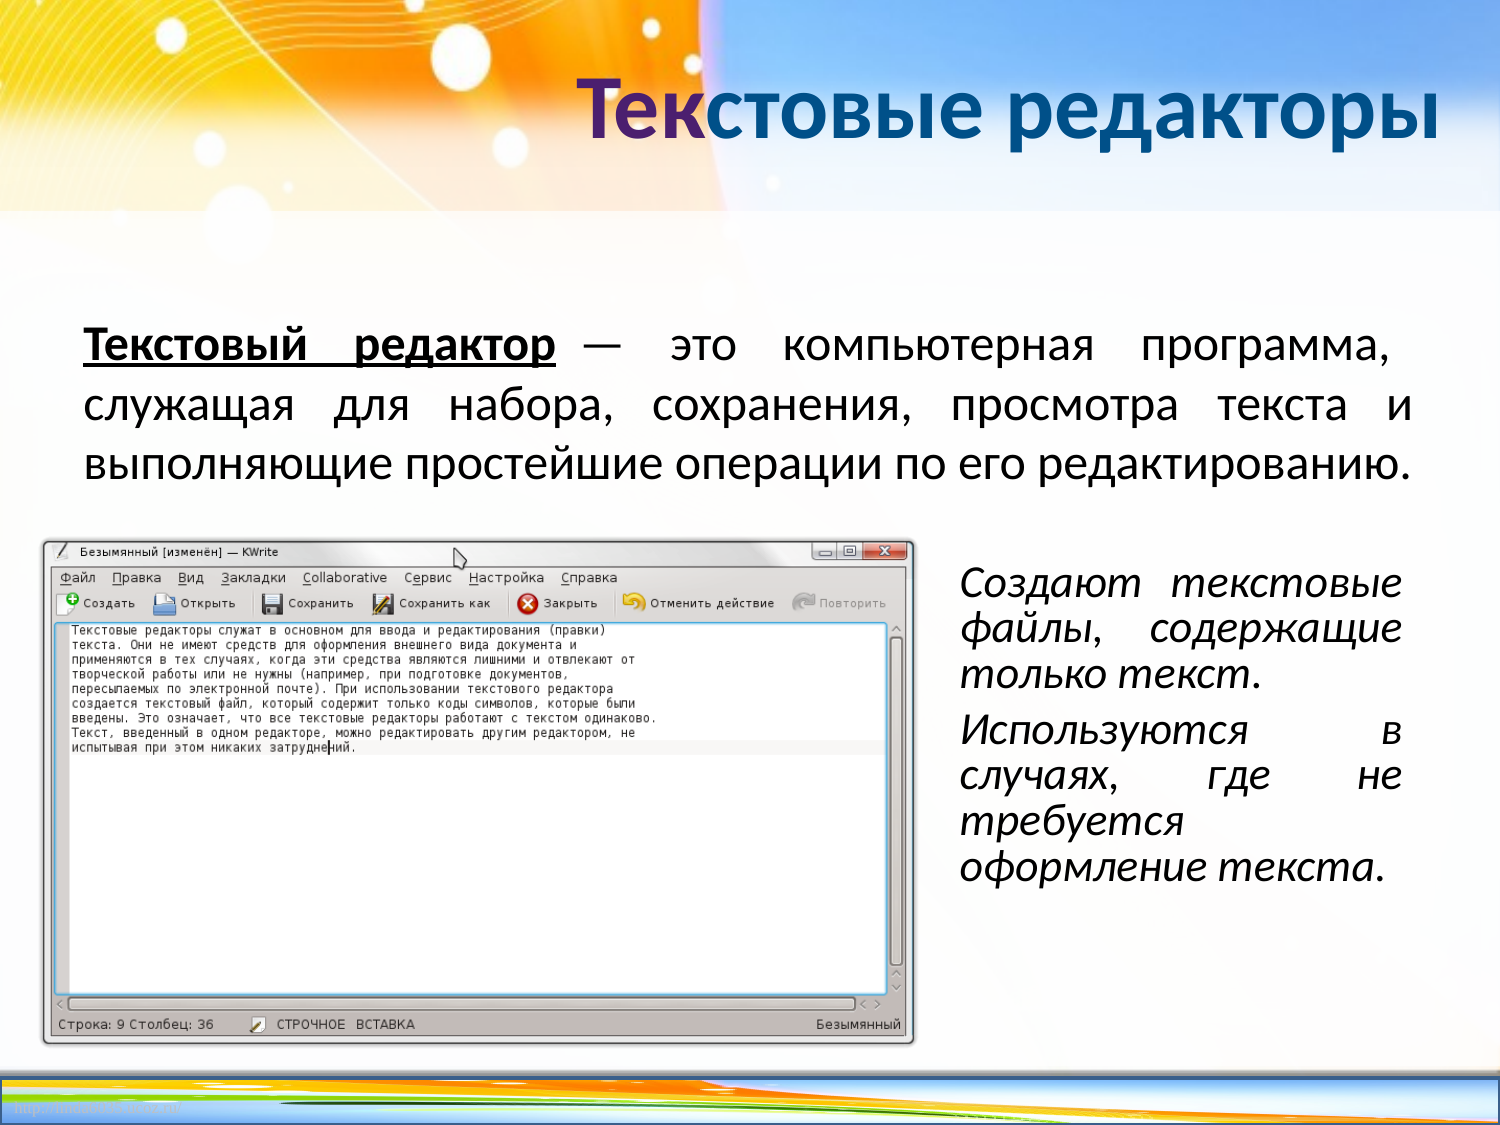

Текстовые редакторы
# Текстовый редактор — это компьютерная программа, служащая для набора, сохранения, просмотра текста и выполняющие простейшие операции по его редактированию.
Создают текстовые файлы, содержащие только текст.
Используются в случаях, где не требуется оформление текста.